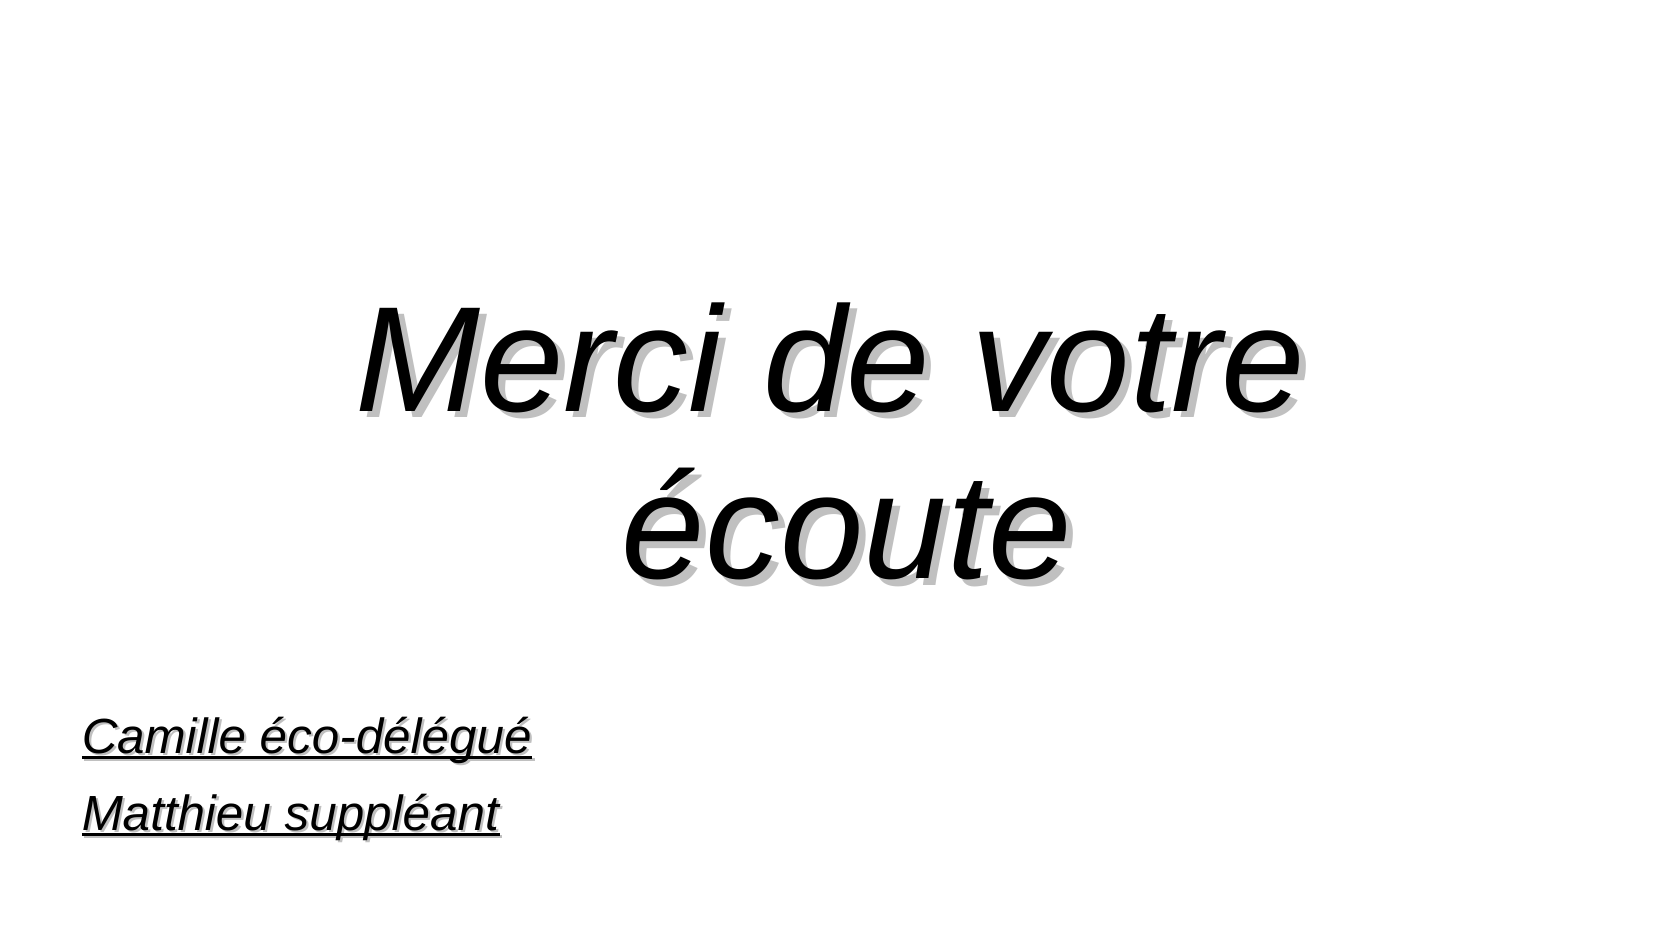

# Merci de votre écoute
Camille éco-délégué
Matthieu suppléant